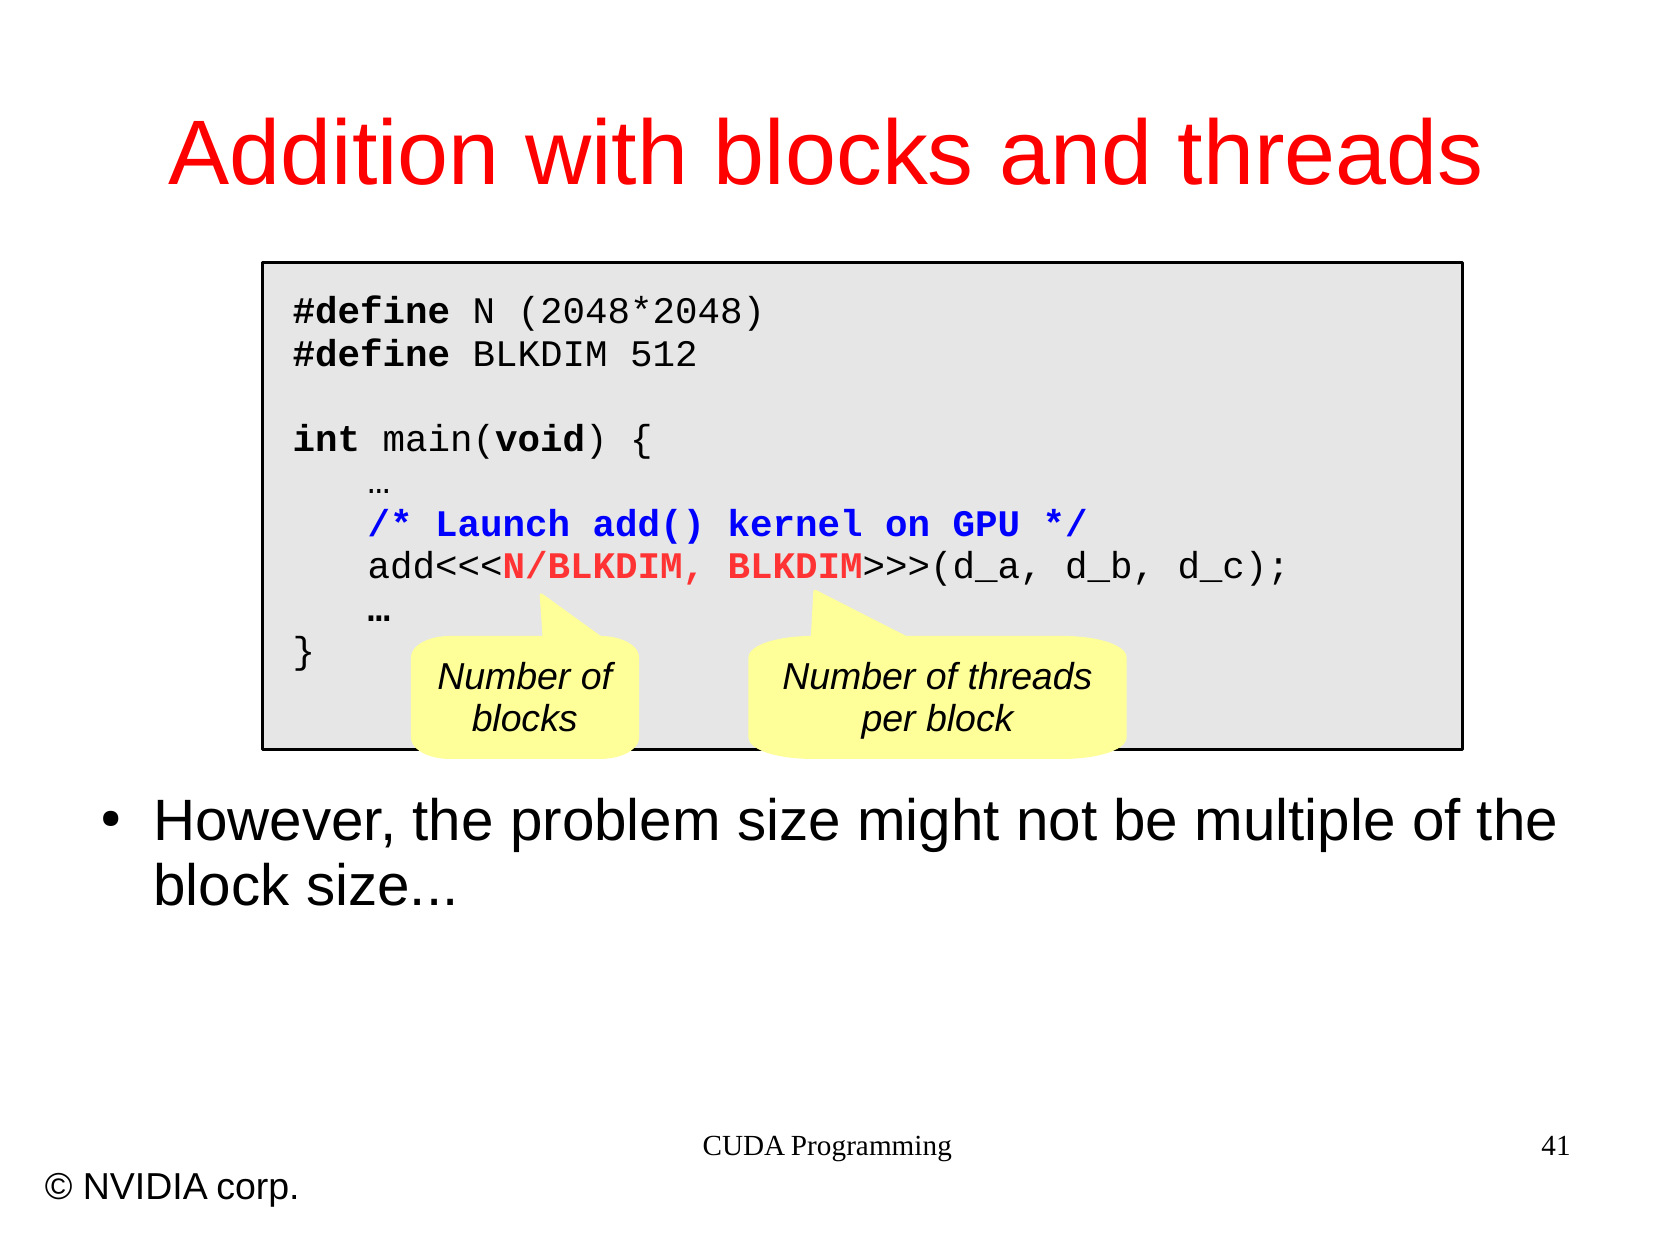

# Addition with blocks and threads
#define N (2048*2048)
#define BLKDIM 512
int main(void) {
	…
	/* Launch add() kernel on GPU */
	add<<<N/BLKDIM, BLKDIM>>>(d_a, d_b, d_c);
	…
}
Number of blocks
Number of threads per block
However, the problem size might not be multiple of the block size...
CUDA Programming
41
© NVIDIA corp.